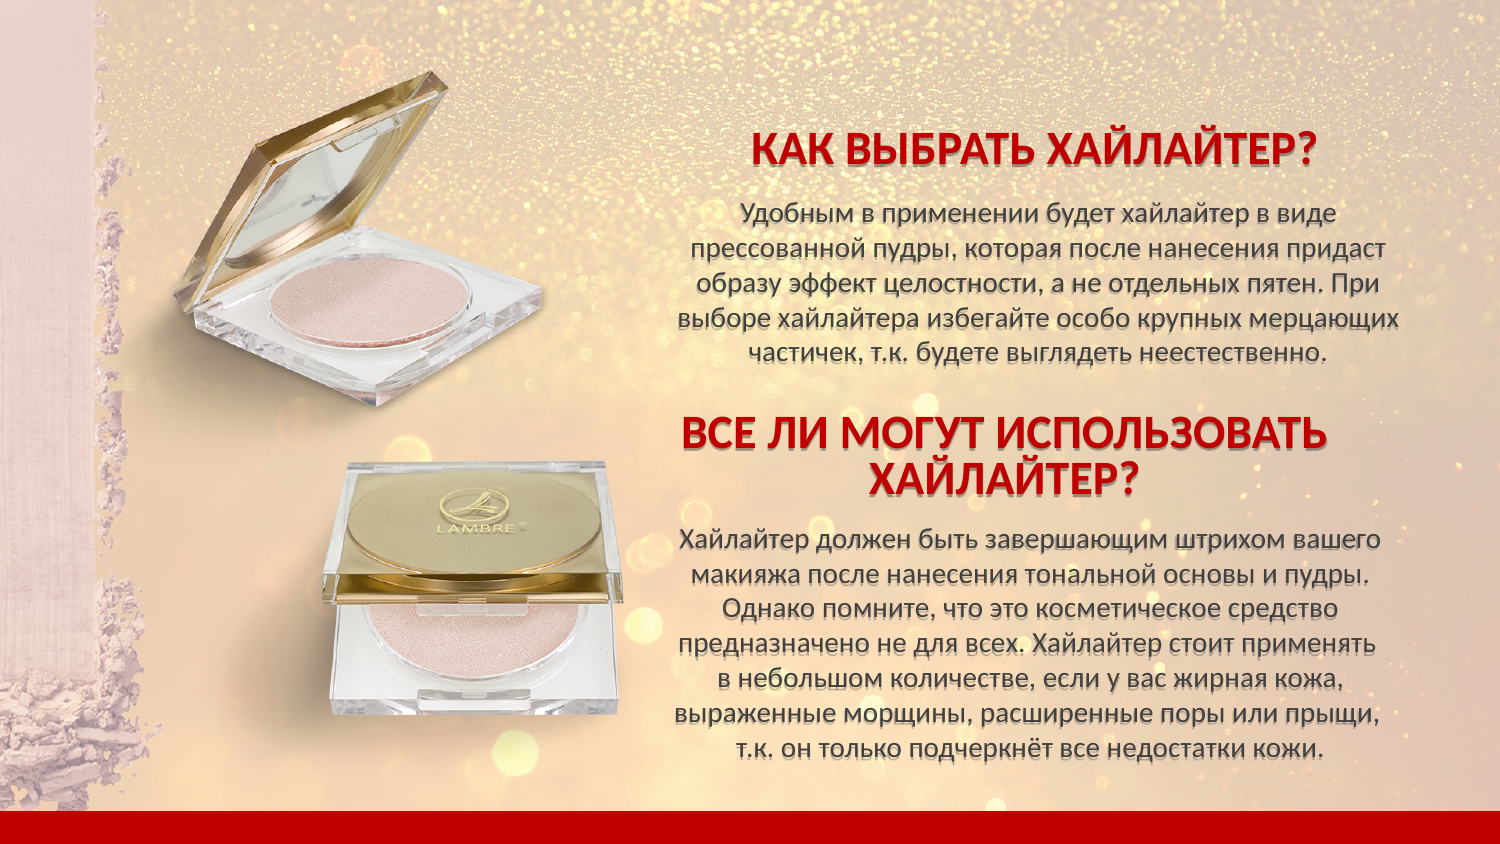

КАК ВЫБРАТЬ ХАЙЛАЙТЕР?
Удобным в применении будет хайлайтер в виде прессованной пудры, которая после нанесения придаст образу эффект целостности, а не отдельных пятен. При выборе хайлайтера избегайте особо крупных мерцающих частичек, т.к. будете выглядеть неестественно.
ВСЕ ЛИ МОГУТ ИСПОЛЬЗОВАТЬ
ХАЙЛАЙТЕР?
Хайлайтер должен быть завершающим штрихом вашего макияжа после нанесения тональной основы и пудры. Однако помните, что это косметическое средство предназначено не для всех. Хайлайтер стоит применять
в небольшом количестве, если у вас жирная кожа, выраженные морщины, расширенные поры или прыщи,
т.к. он только подчеркнёт все недостатки кожи.